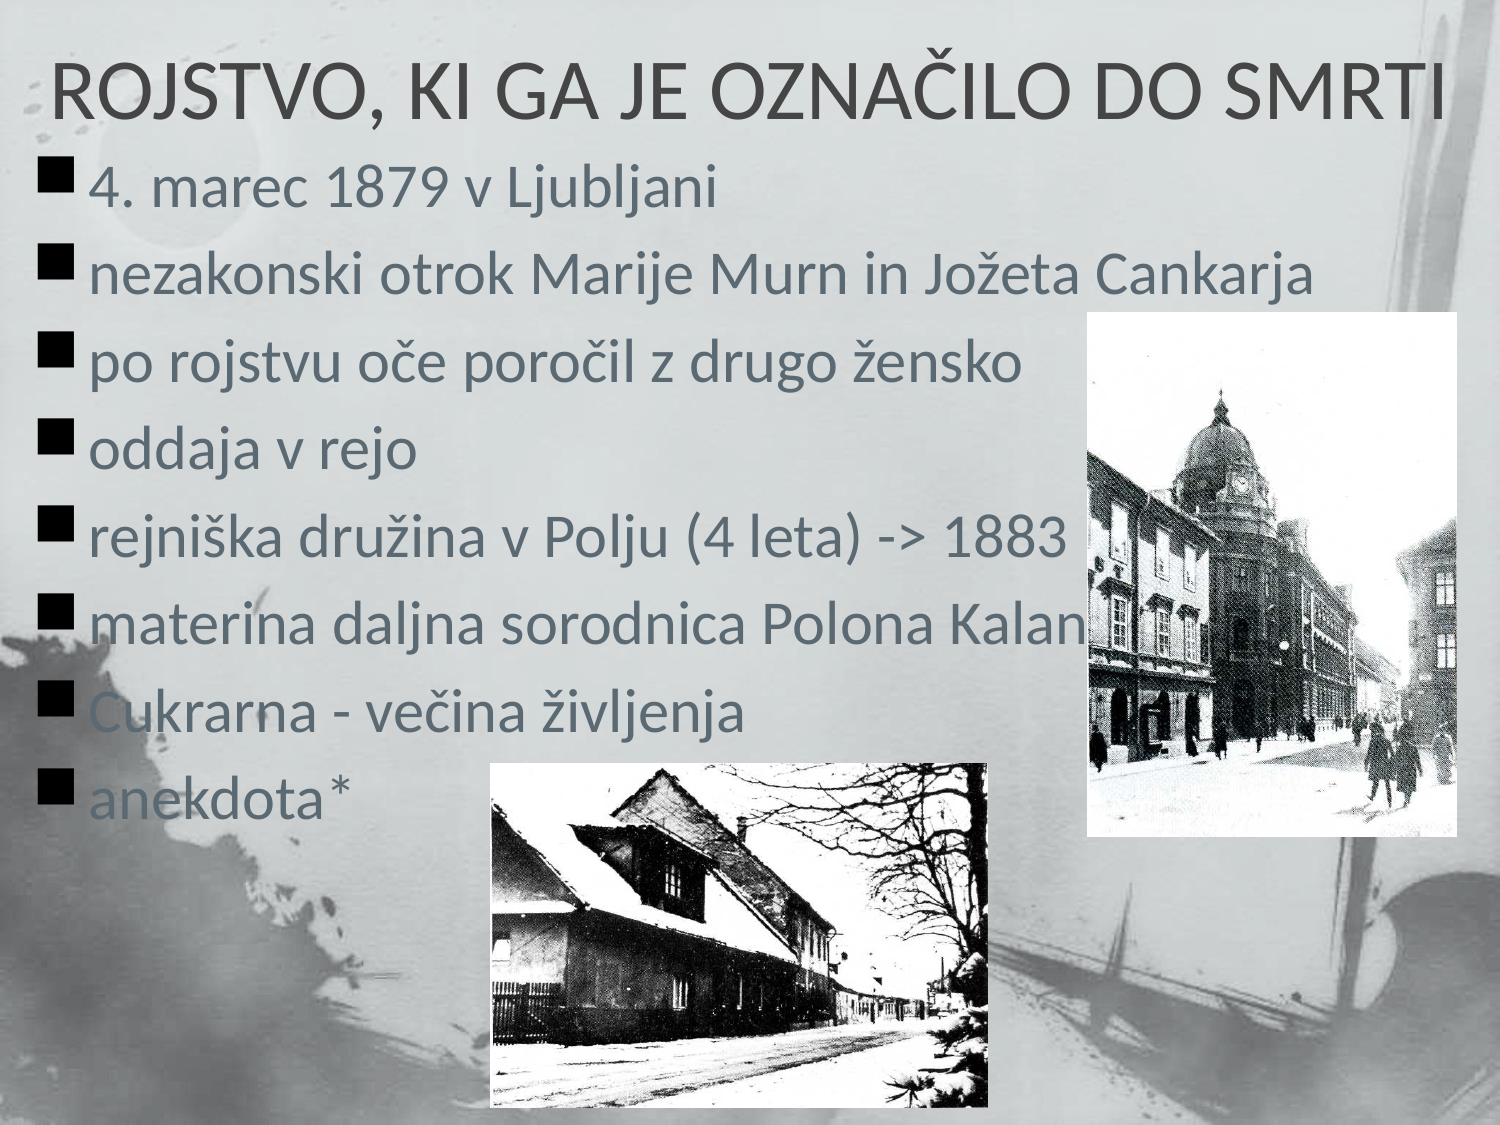

# ROJSTVO, KI GA JE OZNAČILO DO SMRTI
4. marec 1879 v Ljubljani
nezakonski otrok Marije Murn in Jožeta Cankarja
po rojstvu oče poročil z drugo žensko
oddaja v rejo
rejniška družina v Polju (4 leta) -> 1883
materina daljna sorodnica Polona Kalan
Cukrarna - večina življenja
anekdota*